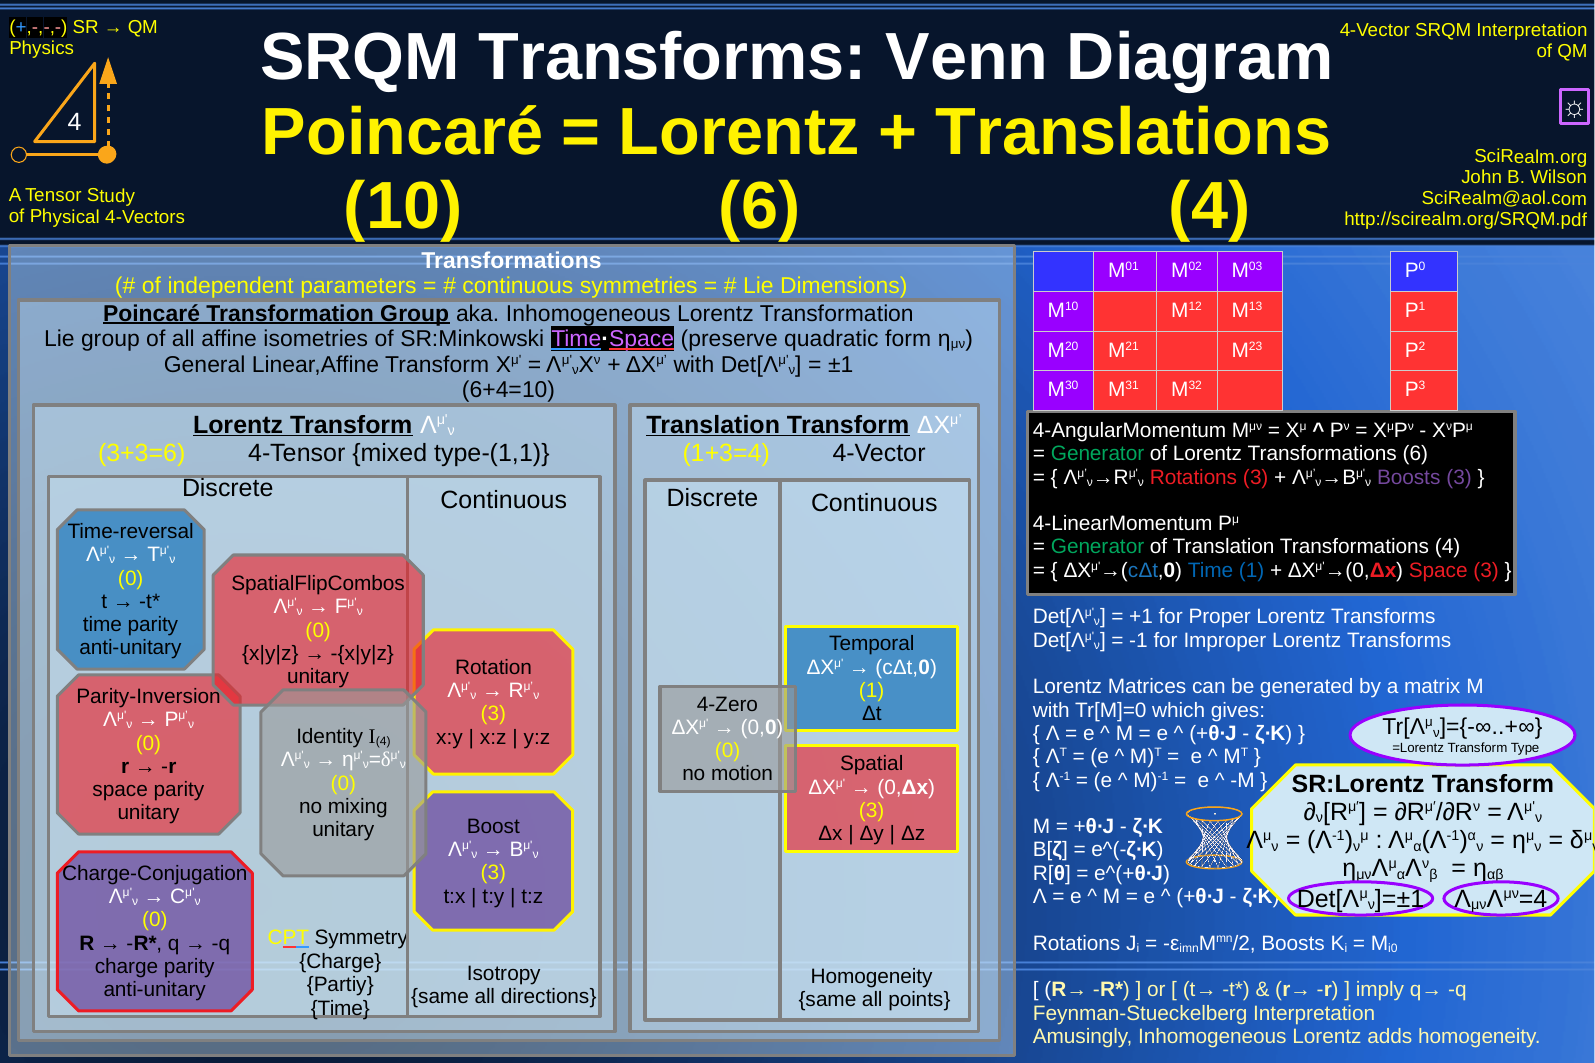

# SRQM Transforms: Venn Diagram Poincaré = Lorentz + Translations (10)				(6)					(4)
(+,-,-,-) SR → QM
Physics
A Tensor Study
of Physical 4-Vectors
4-Vector SRQM Interpretation
of QM
SciRealm.org
John B. Wilson
SciRealm@aol.com
http://scirealm.org/SRQM.pdf
4
☼
Transformations
(# of independent parameters = # continuous symmetries = # Lie Dimensions)
| | M01 | M02 | M03 |
| --- | --- | --- | --- |
| M10 | | M12 | M13 |
| M20 | M21 | | M23 |
| M30 | M31 | M32 | |
| P0 |
| --- |
| P1 |
| P2 |
| P3 |
Poincaré Transformation Group aka. Inhomogeneous Lorentz Transformation
Lie group of all affine isometries of SR:Minkowski Time·Space (preserve quadratic form ημν)
General Linear,Affine Transform Xμ' = Λμ'νXν + ΔXμ’ with Det[Λμ'ν] = ±1
(6+4=10)
Lorentz Transform Λμ'ν
(3+3=6)	4-Tensor {mixed type-(1,1)}
Translation Transform ΔXμ’
(1+3=4)	4-Vector
4-AngularMomentum Mμν = Xμ ^ Pν = XμPν - XνPμ
= Generator of Lorentz Transformations (6)
= { Λμ’ν→Rμ'ν Rotations (3) + Λμ’ν→Bμ'ν Boosts (3) }
4-LinearMomentum Pμ
= Generator of Translation Transformations (4)
= { ΔXμ'→(cΔt,0) Time (1) + ΔXμ'→(0,Δx) Space (3) }
Det[Λμ'ν] = +1 for Proper Lorentz Transforms
Det[Λμ'ν] = -1 for Improper Lorentz Transforms
Lorentz Matrices can be generated by a matrix M
with Tr[M]=0 which gives:
{ Λ = e ^ M = e ^ (+θ∙J - ζ∙K) }
{ ΛT = (e ^ M)T = e ^ MT }
{ Λ-1 = (e ^ M)-1 = e ^ -M }
M = +θ∙J - ζ∙K
B[ζ] = e^(-ζ∙K)
R[θ] = e^(+θ∙J)
Λ = e ^ M = e ^ (+θ∙J - ζ∙K)
Rotations Ji = -εimnMmn/2, Boosts Ki = Mi0
[ (R→ -R*) ] or [ (t→ -t*) & (r→ -r) ] imply q→ -q
Feynman-Stueckelberg Interpretation
Amusingly, Inhomogeneous Lorentz adds homogeneity.
Discrete
		 CPT Symmetry
			{Charge}
			{Partiy}
			{Time}
Continuous
Isotropy
{same all directions}
Discrete
Continuous
Homogeneity
{same all points}
Time-reversal
Λμ'ν → Tμ'ν
(0)
t → -t*
time parity
anti-unitary
SpatialFlipCombos
Λμ'ν → Fμ'ν
(0)
{x|y|z} → -{x|y|z}
unitary
Temporal
ΔXμ' → (cΔt,0)
(1)
Δt
Rotation
Λμ'ν → Rμ’ν
(3)
x:y | x:z | y:z
Parity-Inversion
Λμ'ν → Pμ’ν
(0)
r → -r
space parity
unitary
4-Zero
ΔXμ' → (0,0)
(0)
no motion
Identity I(4)
Λμ'ν → ημ'ν=δμ'ν
(0)
no mixing
unitary
Tr[Λμν]={-∞..+∞}
 =Lorentz Transform Type
Spatial
ΔXμ' → (0,Δx)
(3)
Δx | Δy | Δz
SR:Lorentz Transform
∂ν[Rμ′] = ∂Rμ′/∂Rν = Λμ'ν
Λμν = (Λ-1)νμ : Λμα(Λ-1)αν = ημν = δμν
ημνΛμαΛνβ = ηαβ
Det[Λμν]=±1
ΛμνΛμν=4
Boost
Λμ'ν → Bμ'ν
(3)
t:x | t:y | t:z
Charge-Conjugation
Λμ'ν → Cμ'ν
(0)
R → -R*, q → -q
charge parity
anti-unitary